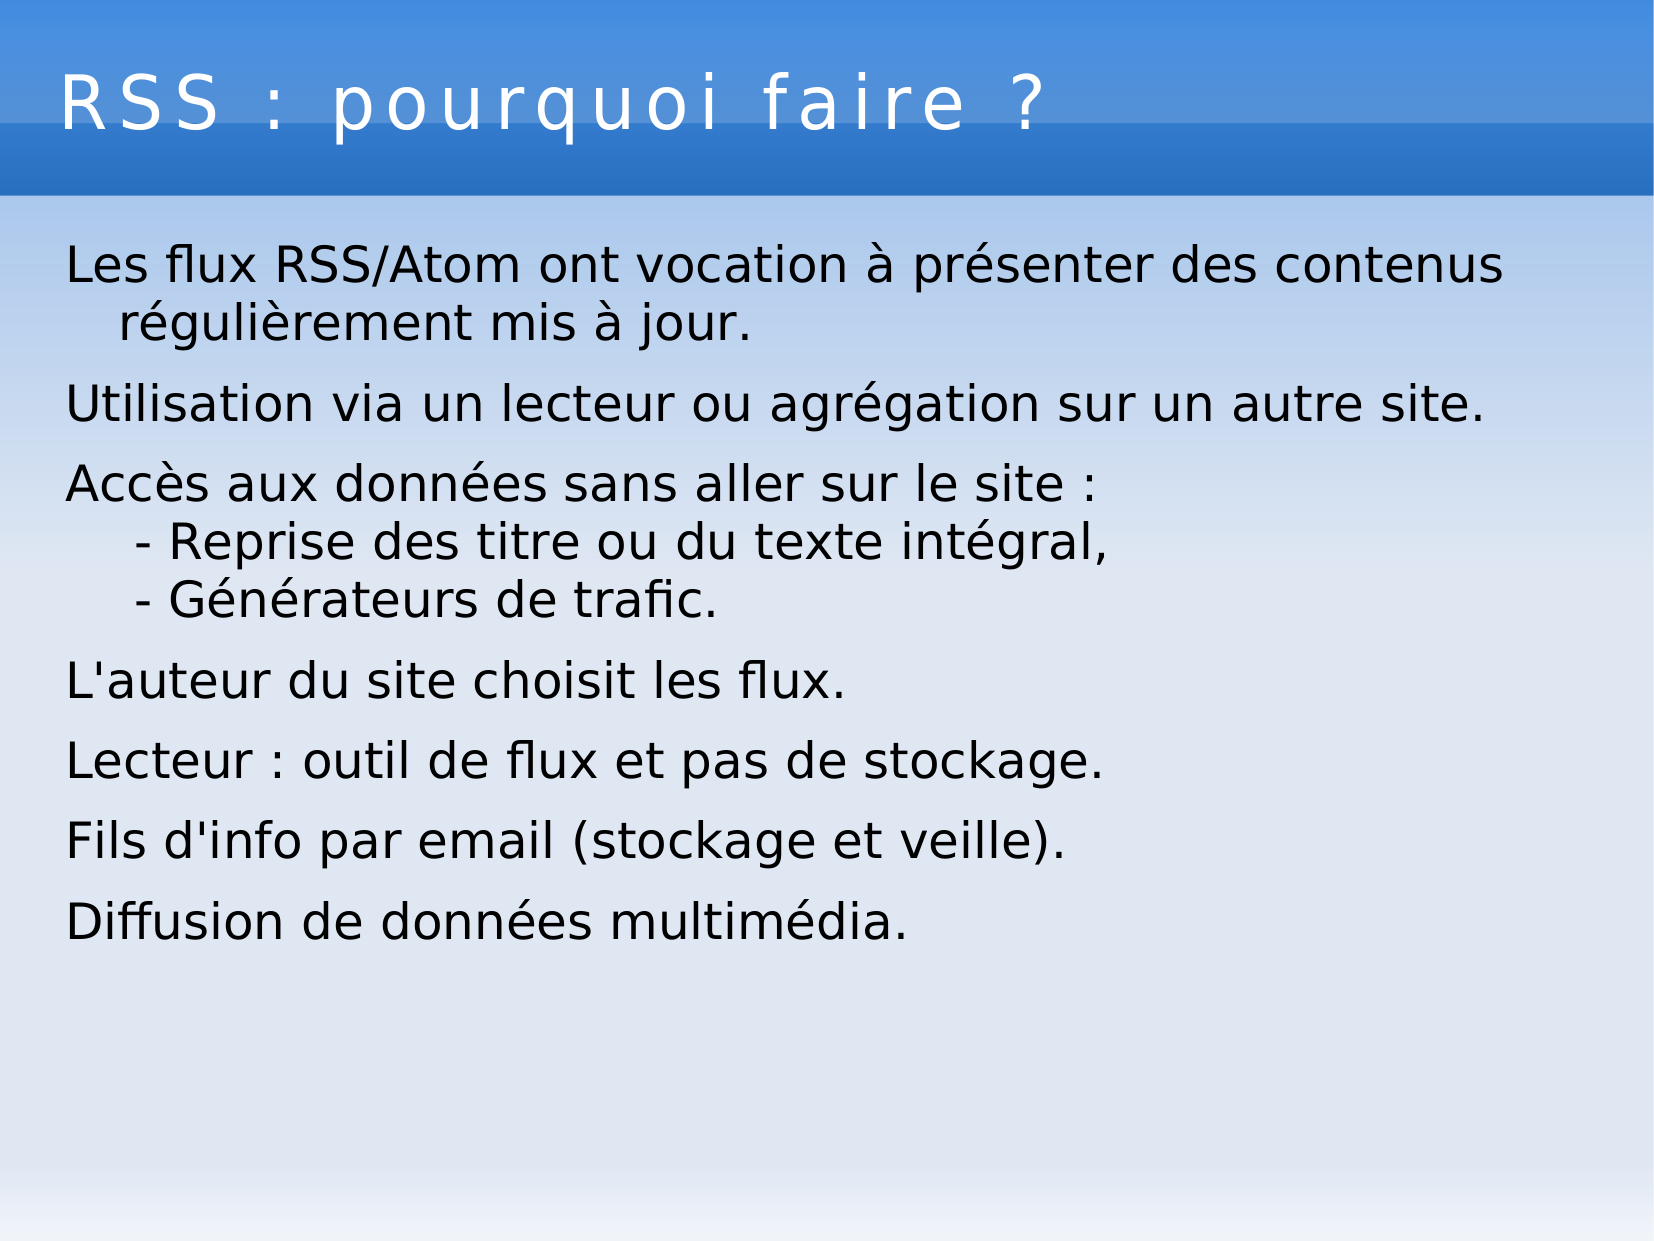

# RSS : pourquoi faire ?
Les flux RSS/Atom ont vocation à présenter des contenus régulièrement mis à jour.
Utilisation via un lecteur ou agrégation sur un autre site.
Accès aux données sans aller sur le site :
 - Reprise des titre ou du texte intégral,
 - Générateurs de trafic.
L'auteur du site choisit les flux.
Lecteur : outil de flux et pas de stockage.
Fils d'info par email (stockage et veille).
Diffusion de données multimédia.